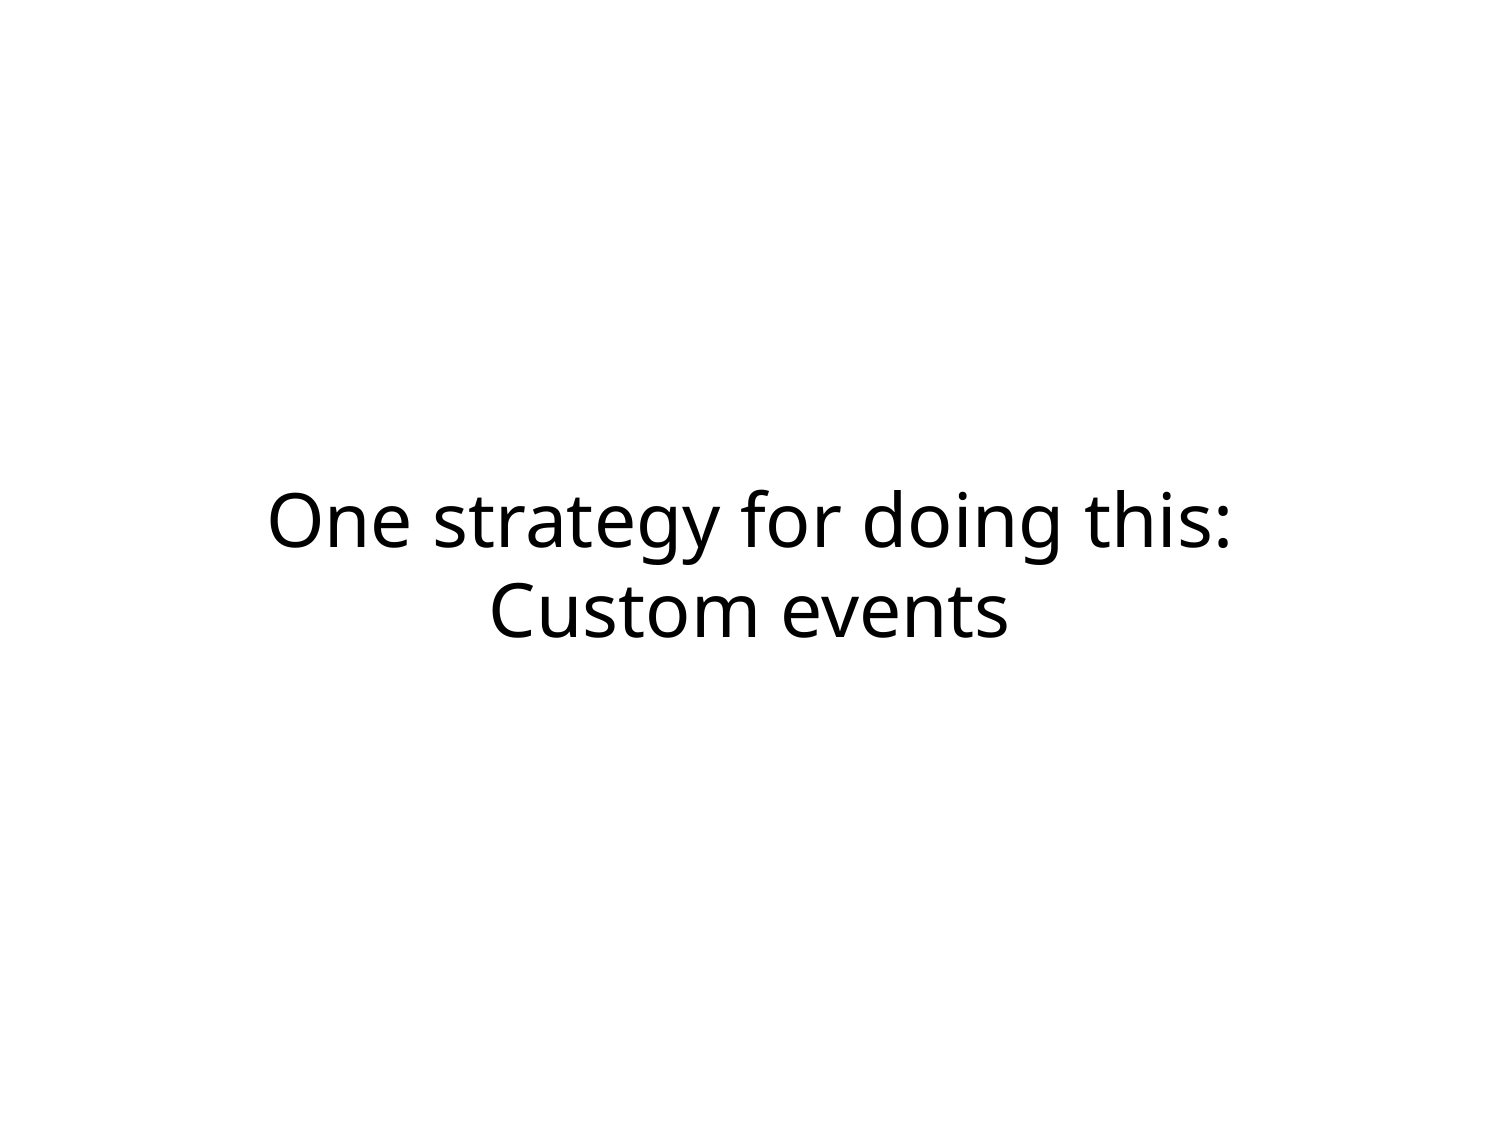

# One strategy for doing this: Custom events